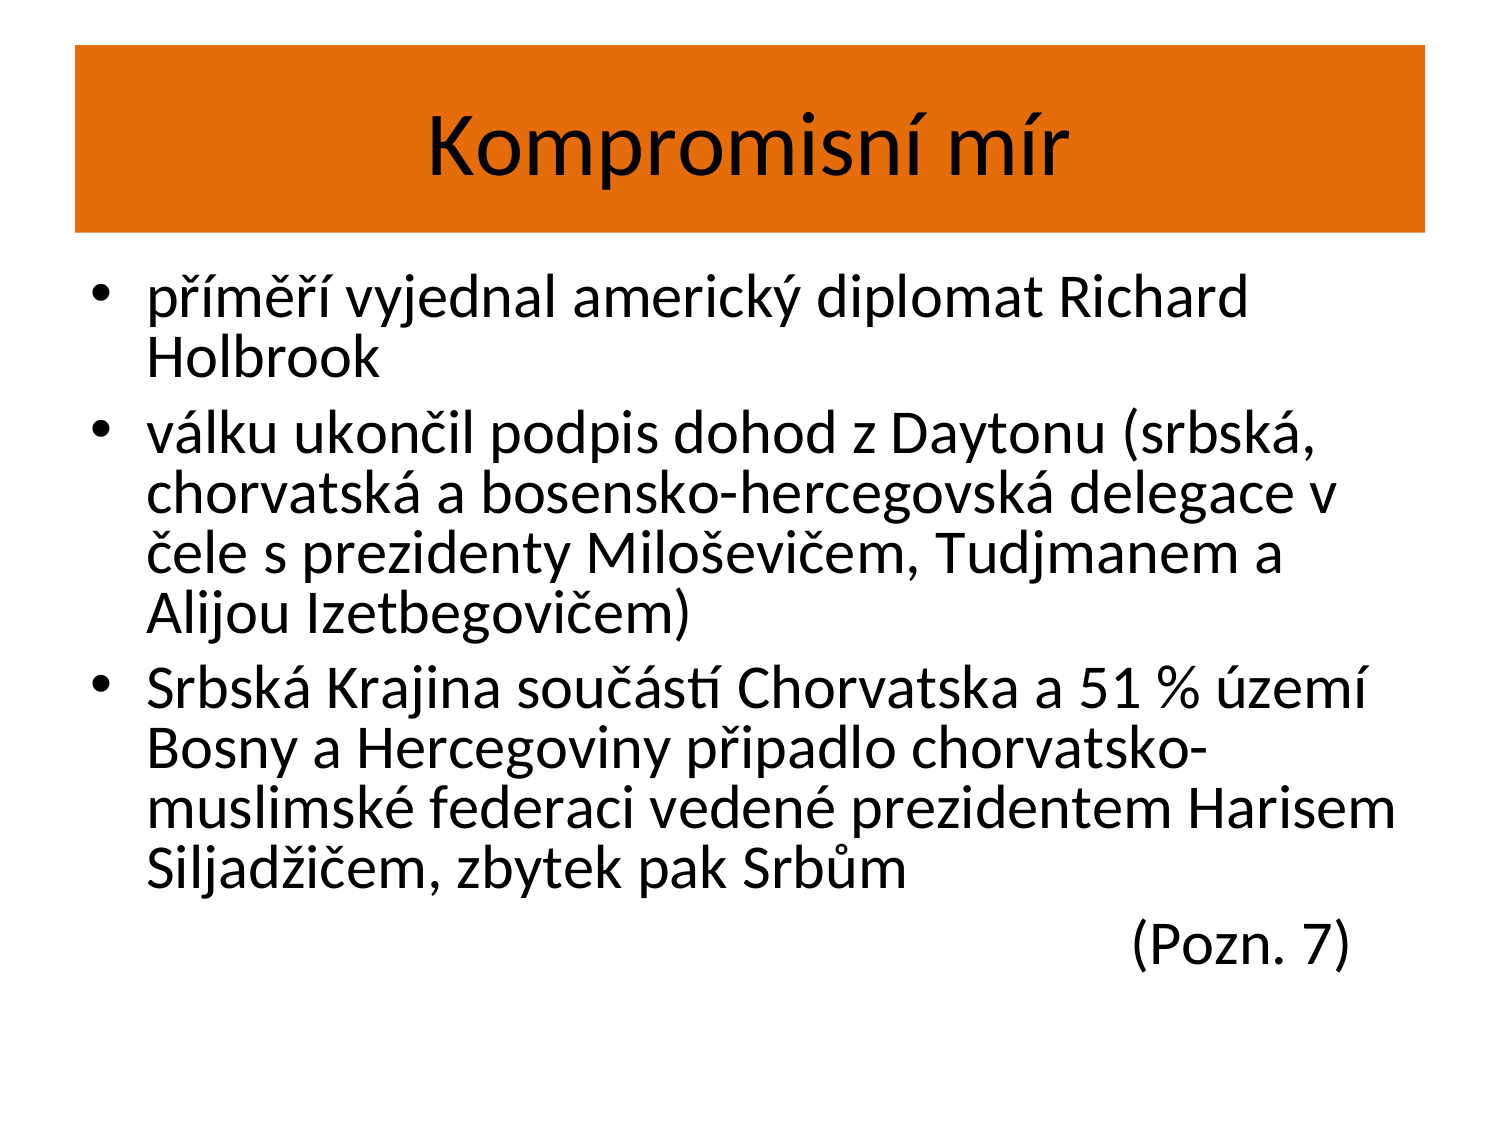

# Kompromisní mír
příměří vyjednal americký diplomat Richard Holbrook
válku ukončil podpis dohod z Daytonu (srbská, chorvatská a bosensko-hercegovská delegace v čele s prezidenty Miloševičem, Tudjmanem a Alijou Izetbegovičem)
Srbská Krajina součástí Chorvatska a 51 % území Bosny a Hercegoviny připadlo chorvatsko-muslimské federaci vedené prezidentem Harisem Siljadžičem, zbytek pak Srbům
 (Pozn. 7)